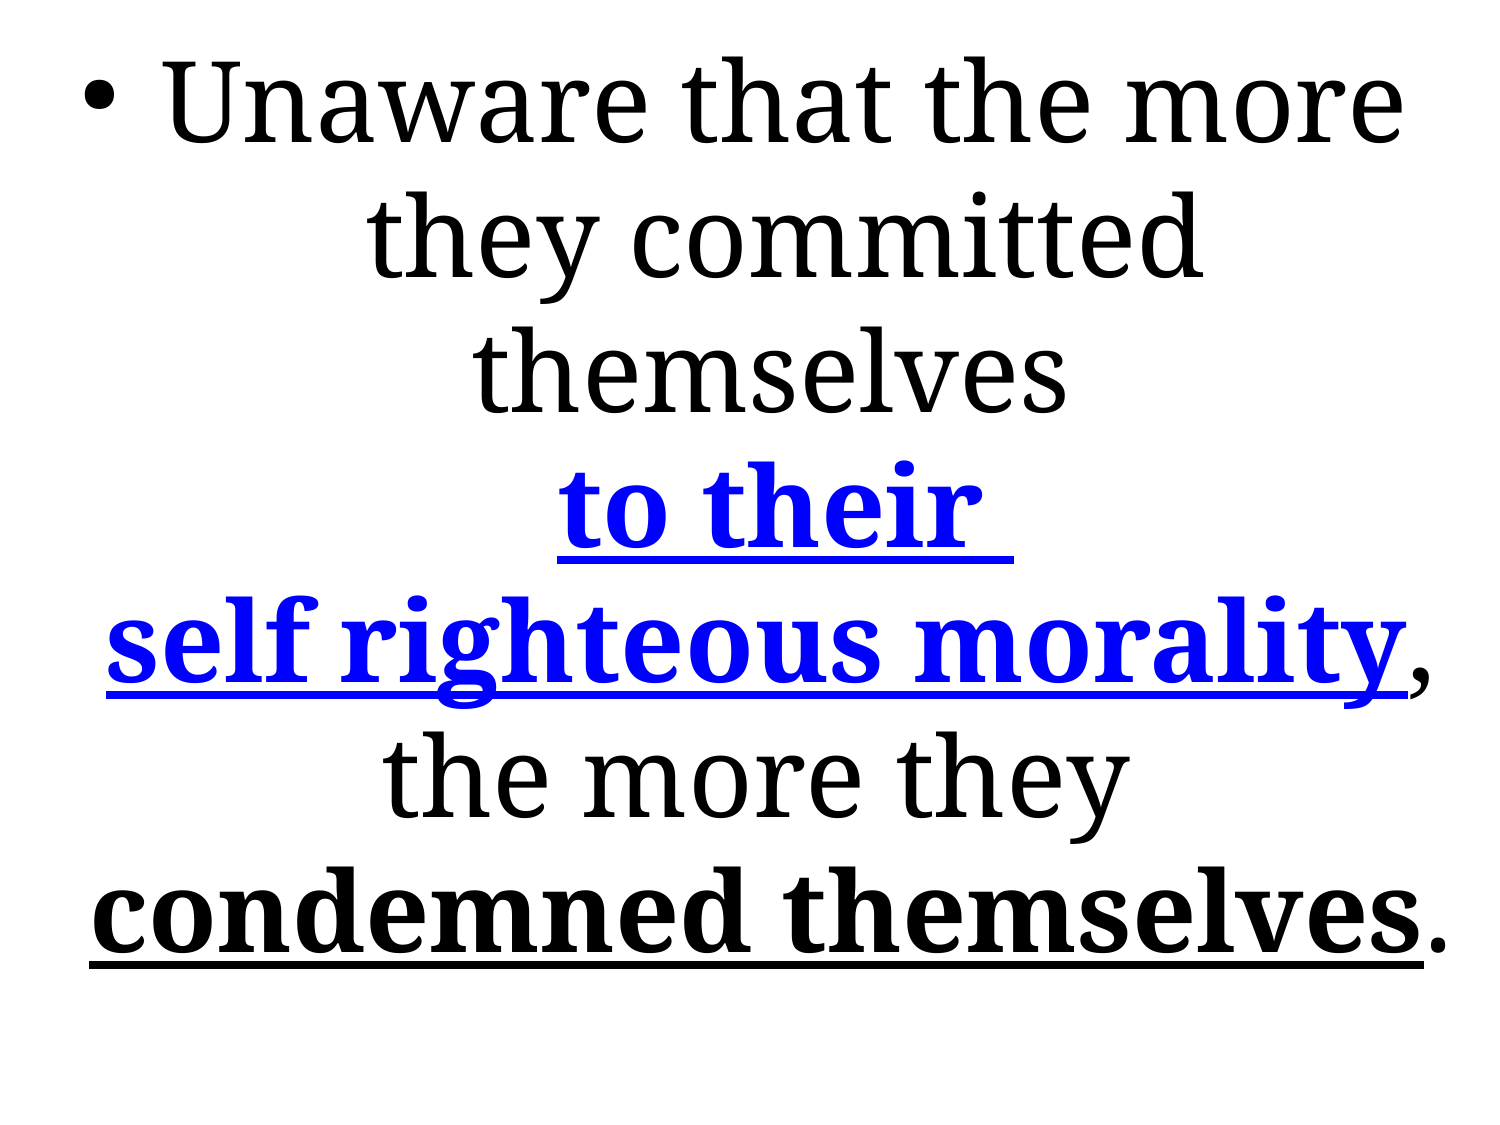

# Unaware that the more they committed themselves to their self righteous morality, the more they condemned themselves.